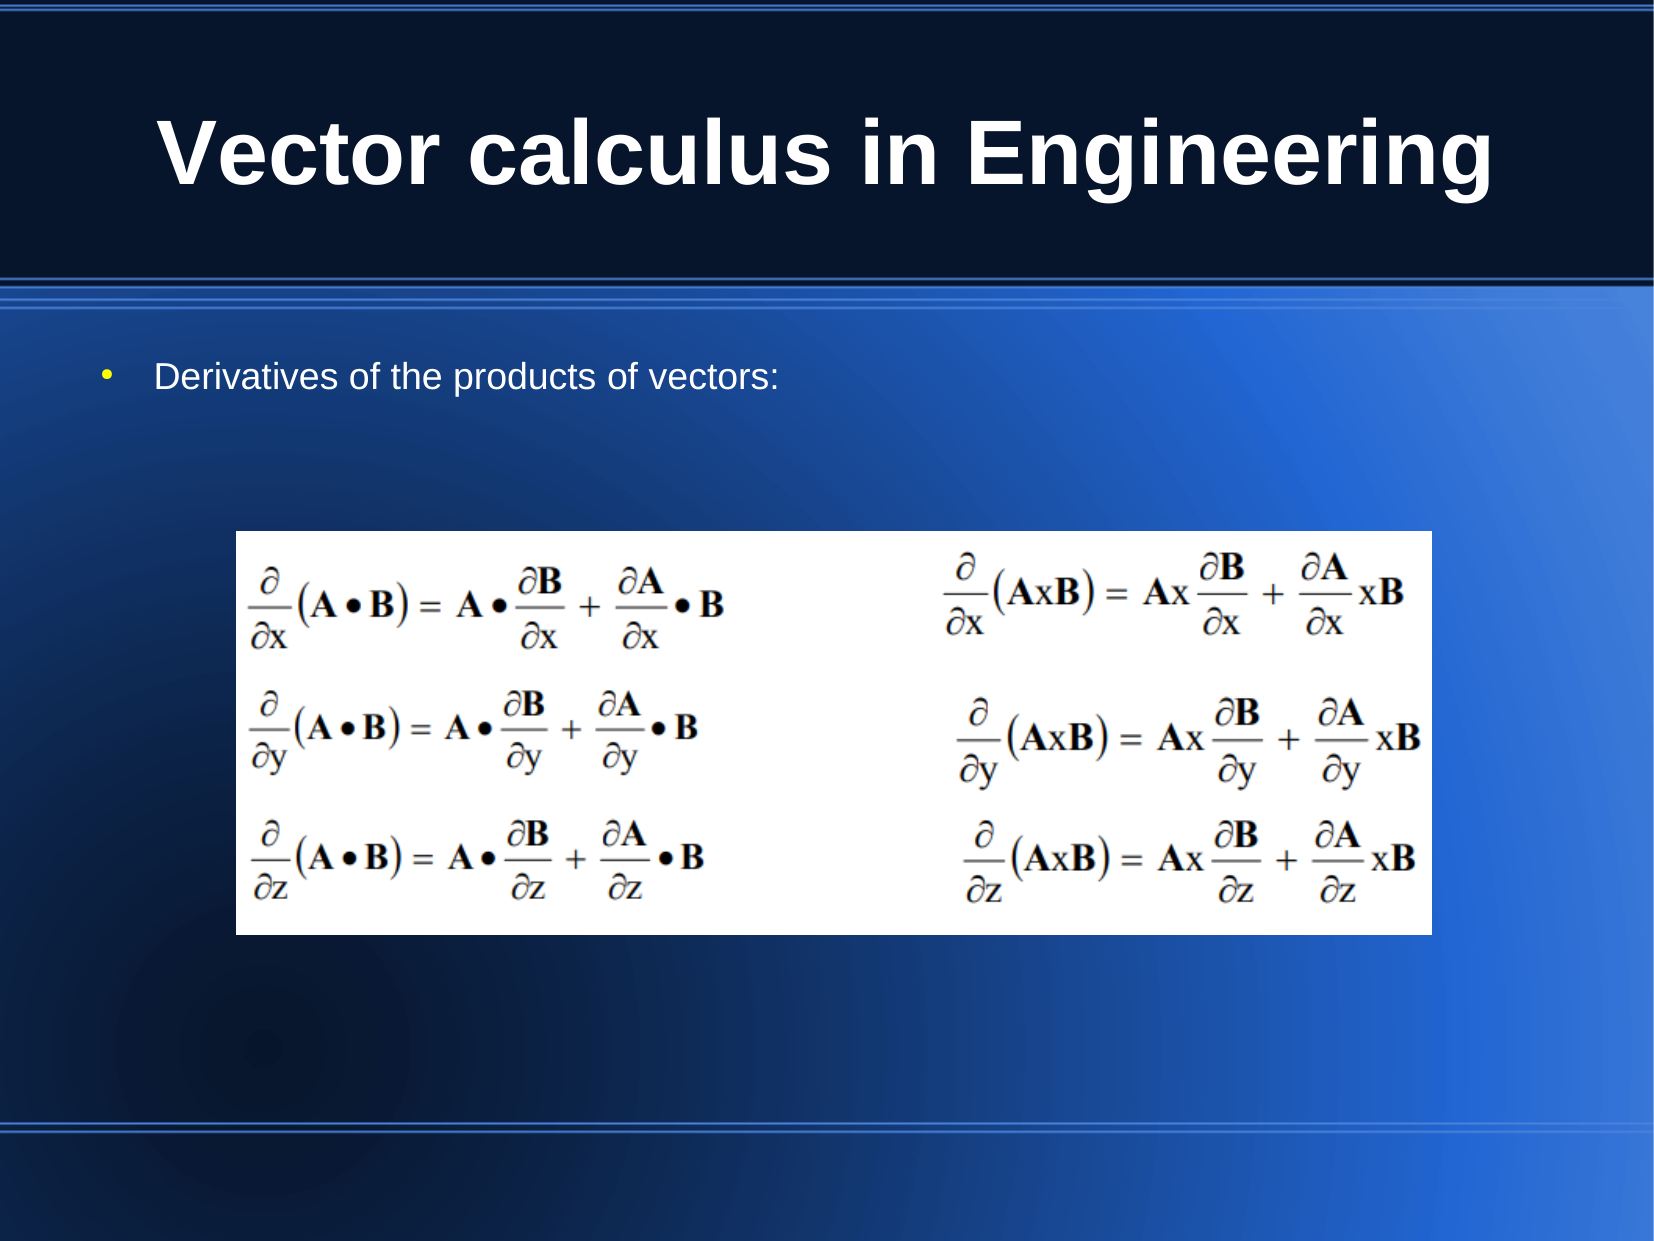

# Vector calculus in Engineering
Derivatives of the products of vectors: